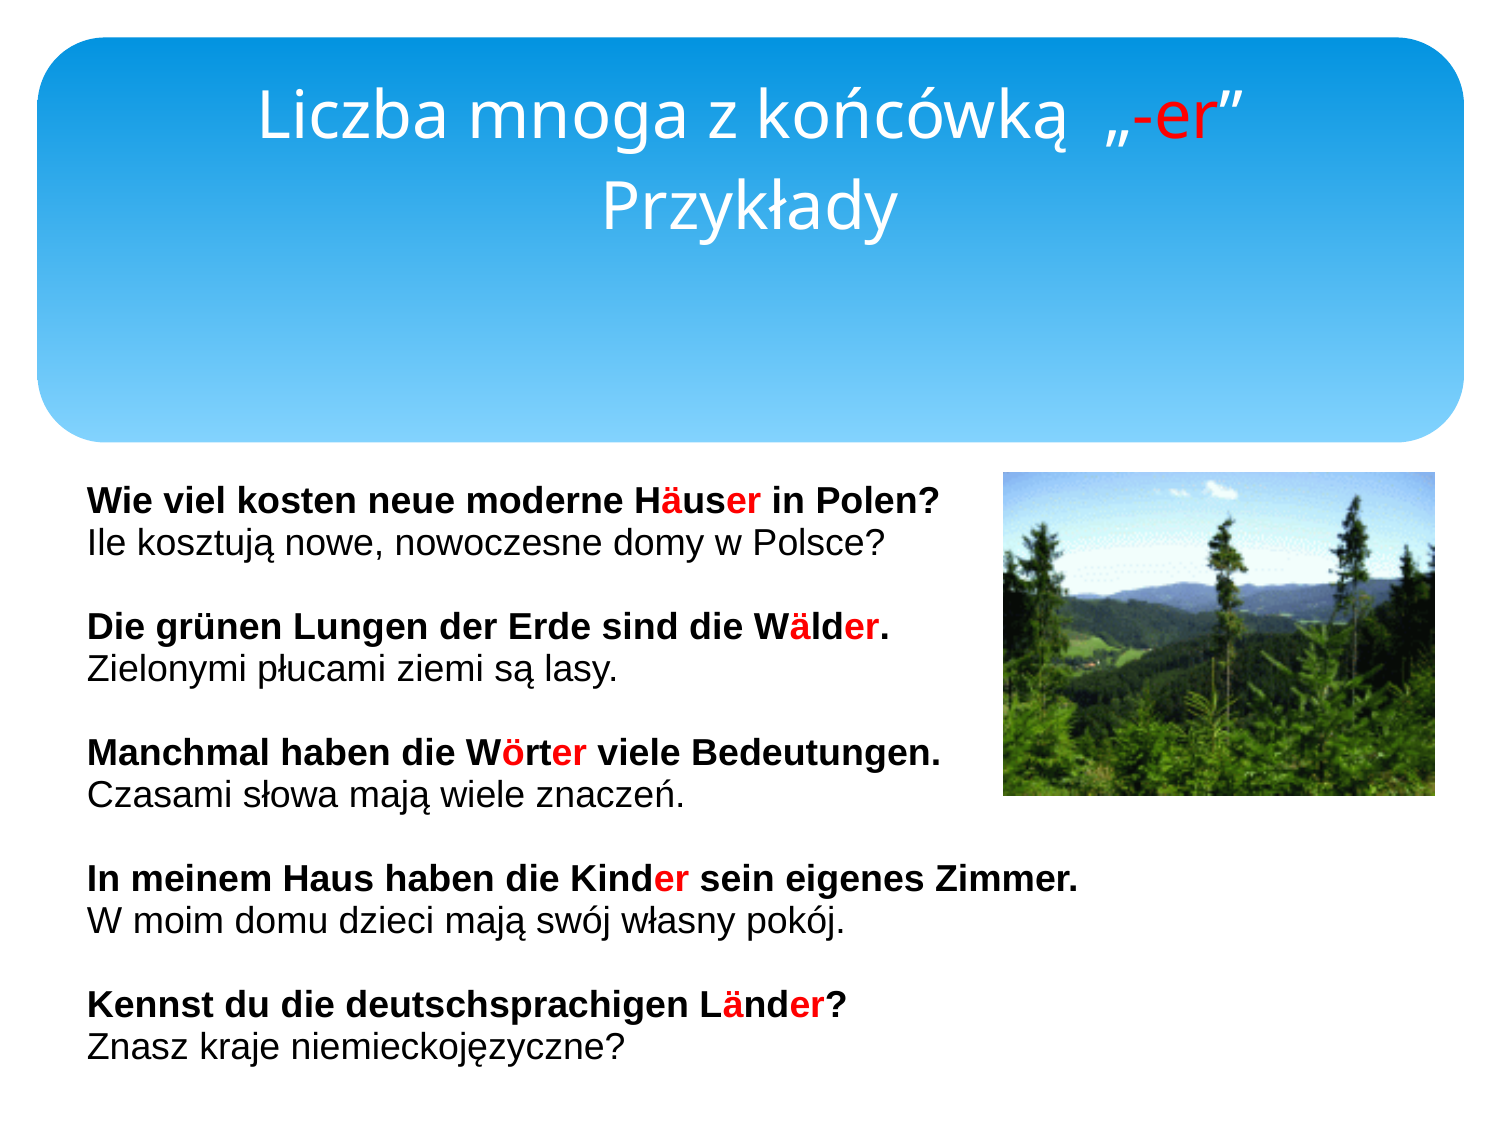

# Liczba mnoga z końcówką „-er” Przykłady
Wie viel kosten neue moderne Häuser in Polen?
Ile kosztują nowe, nowoczesne domy w Polsce?
Die grünen Lungen der Erde sind die Wälder.
Zielonymi płucami ziemi są lasy.
Manchmal haben die Wörter viele Bedeutungen.
Czasami słowa mają wiele znaczeń.
In meinem Haus haben die Kinder sein eigenes Zimmer.
W moim domu dzieci mają swój własny pokój.
Kennst du die deutschsprachigen Länder?
Znasz kraje niemieckojęzyczne?